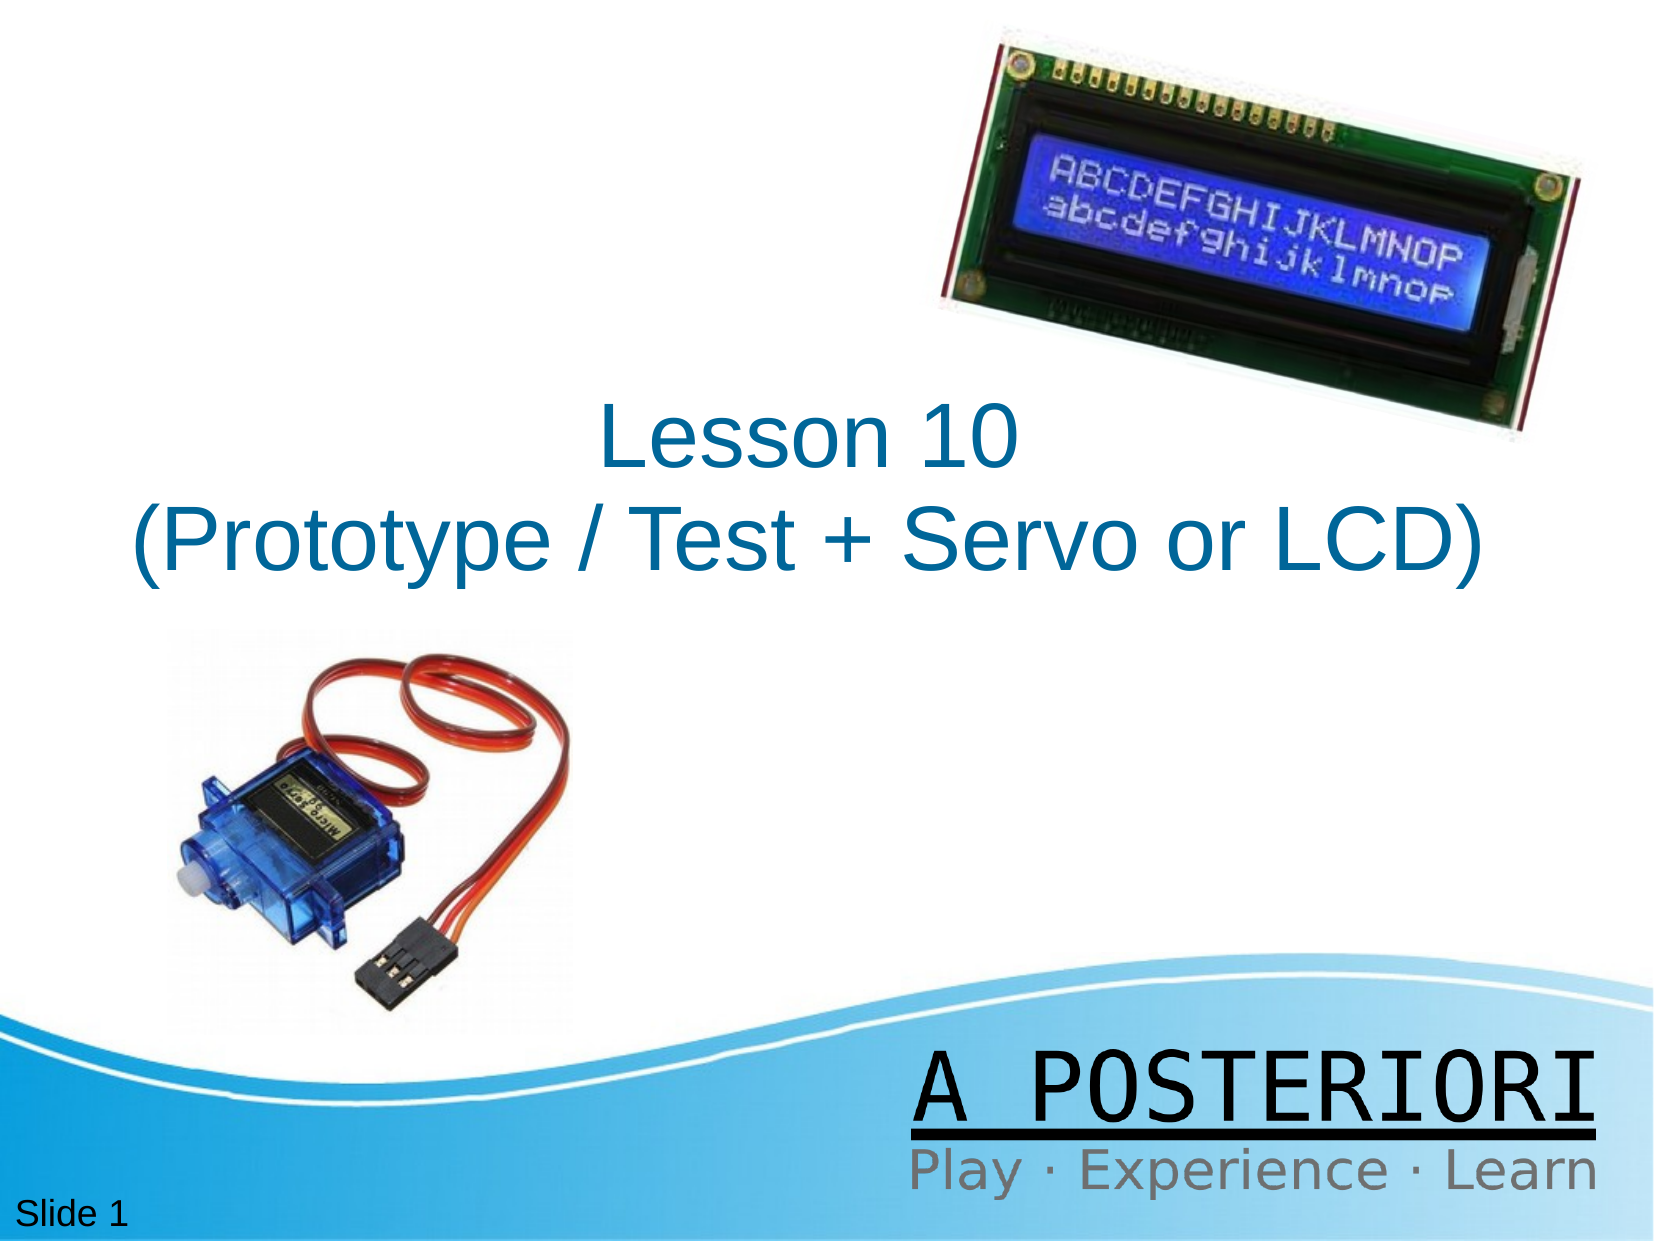

# Lesson 10 (Prototype / Test + Servo or LCD)